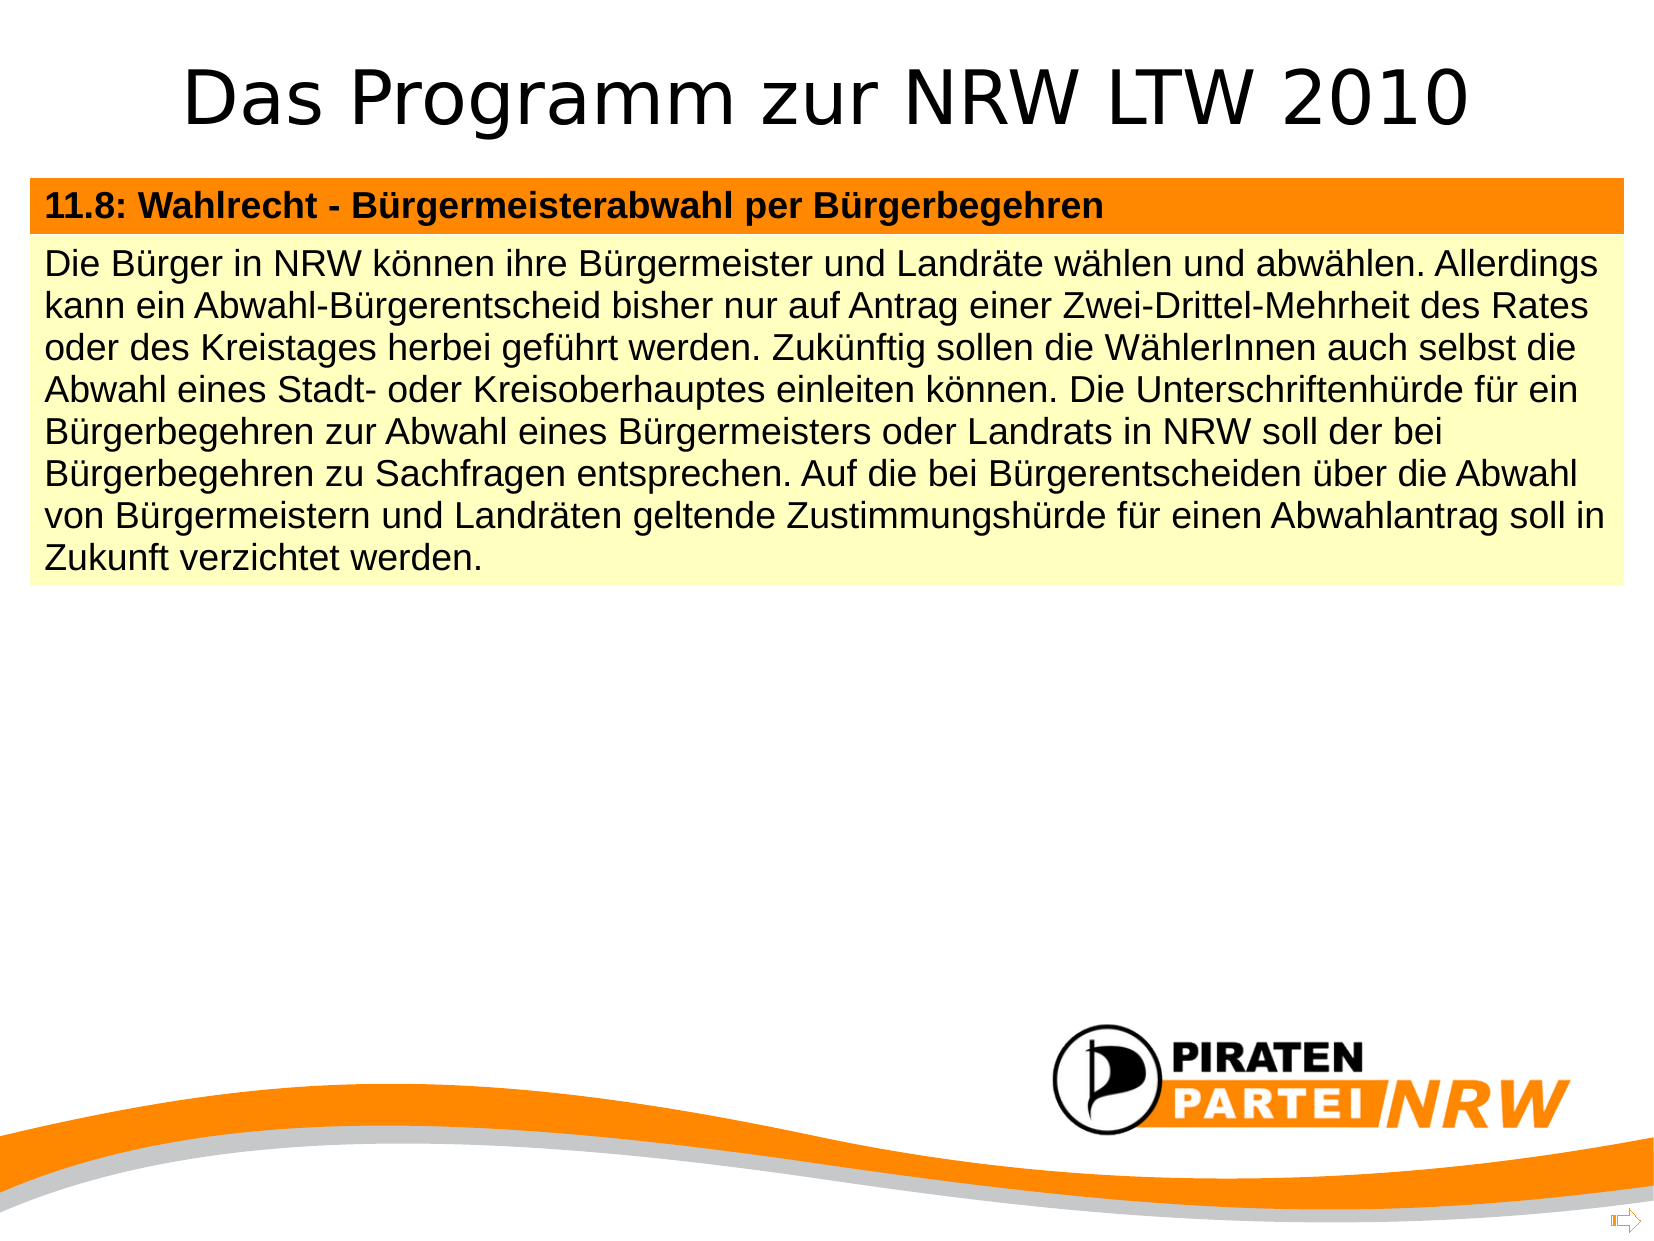

# Das Programm zur NRW LTW 2010
| 11.8: Wahlrecht - Bürgermeisterabwahl per Bürgerbegehren |
| --- |
| Die Bürger in NRW können ihre Bürgermeister und Landräte wählen und abwählen. Allerdings kann ein Abwahl-Bürgerentscheid bisher nur auf Antrag einer Zwei-Drittel-Mehrheit des Rates oder des Kreistages herbei geführt werden. Zukünftig sollen die WählerInnen auch selbst die Abwahl eines Stadt- oder Kreisoberhauptes einleiten können. Die Unterschriftenhürde für ein Bürgerbegehren zur Abwahl eines Bürgermeisters oder Landrats in NRW soll der bei Bürgerbegehren zu Sachfragen entsprechen. Auf die bei Bürgerentscheiden über die Abwahl von Bürgermeistern und Landräten geltende Zustimmungshürde für einen Abwahlantrag soll in Zukunft verzichtet werden. |